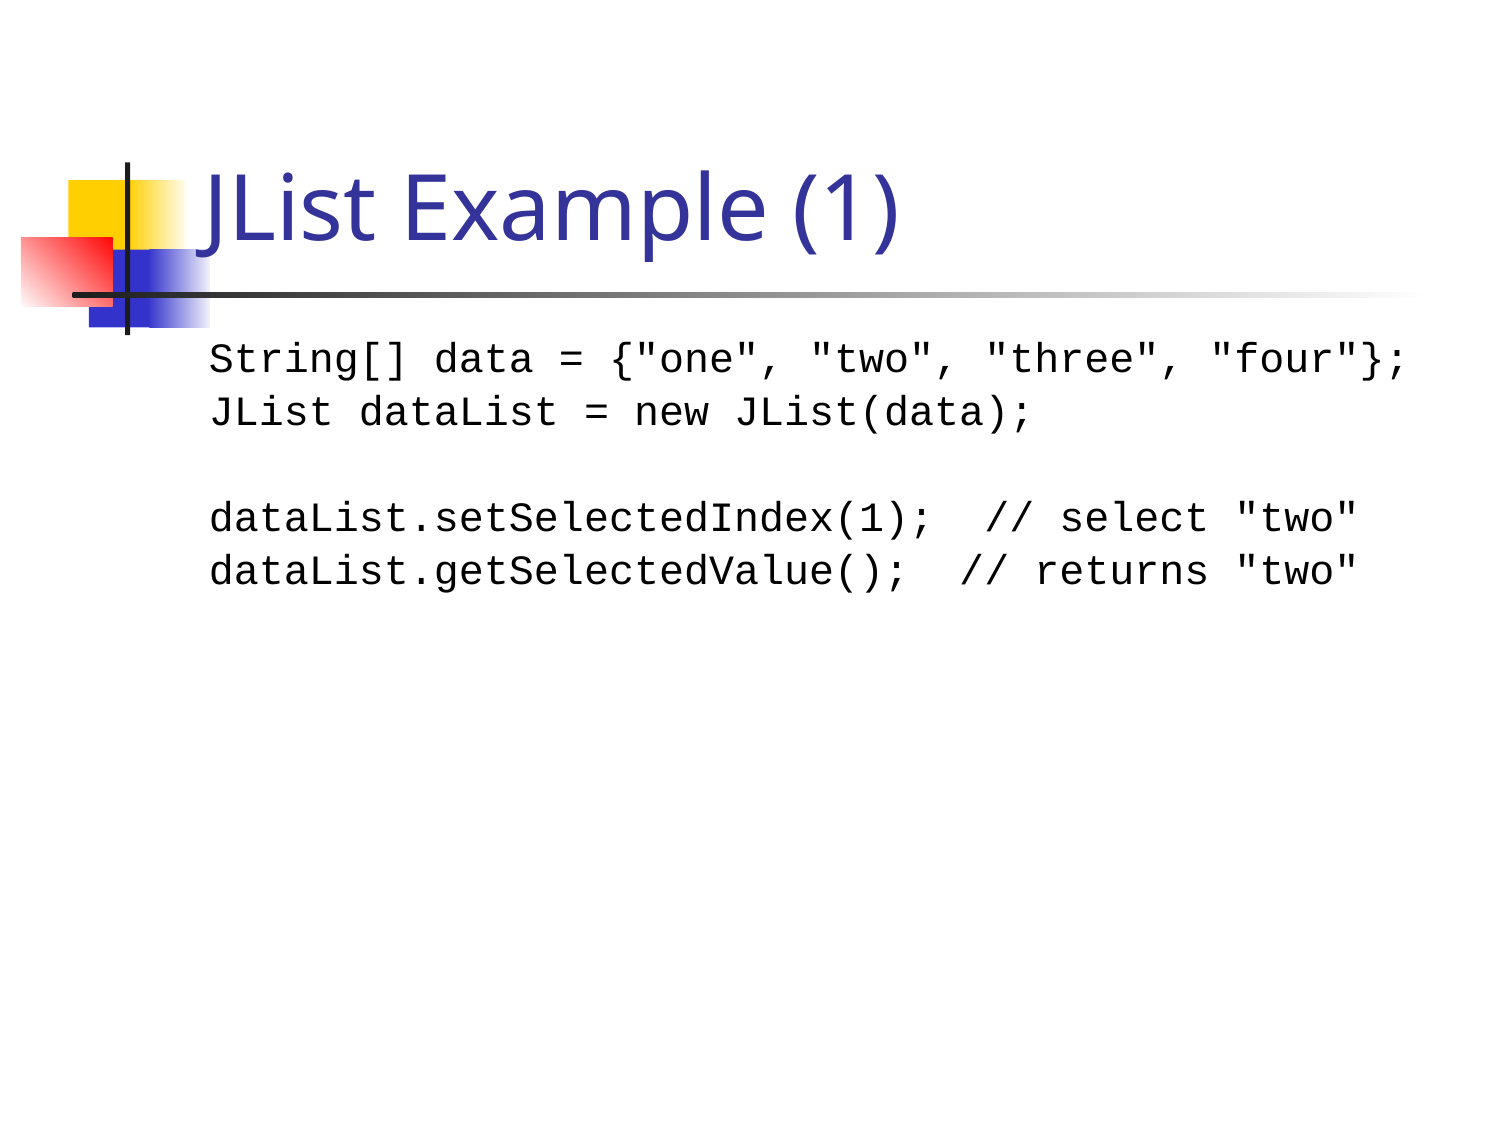

# JList Example (1)
String[] data = {"one", "two", "three", "four"};
JList dataList = new JList(data);
dataList.setSelectedIndex(1); // select "two"
dataList.getSelectedValue(); // returns "two"